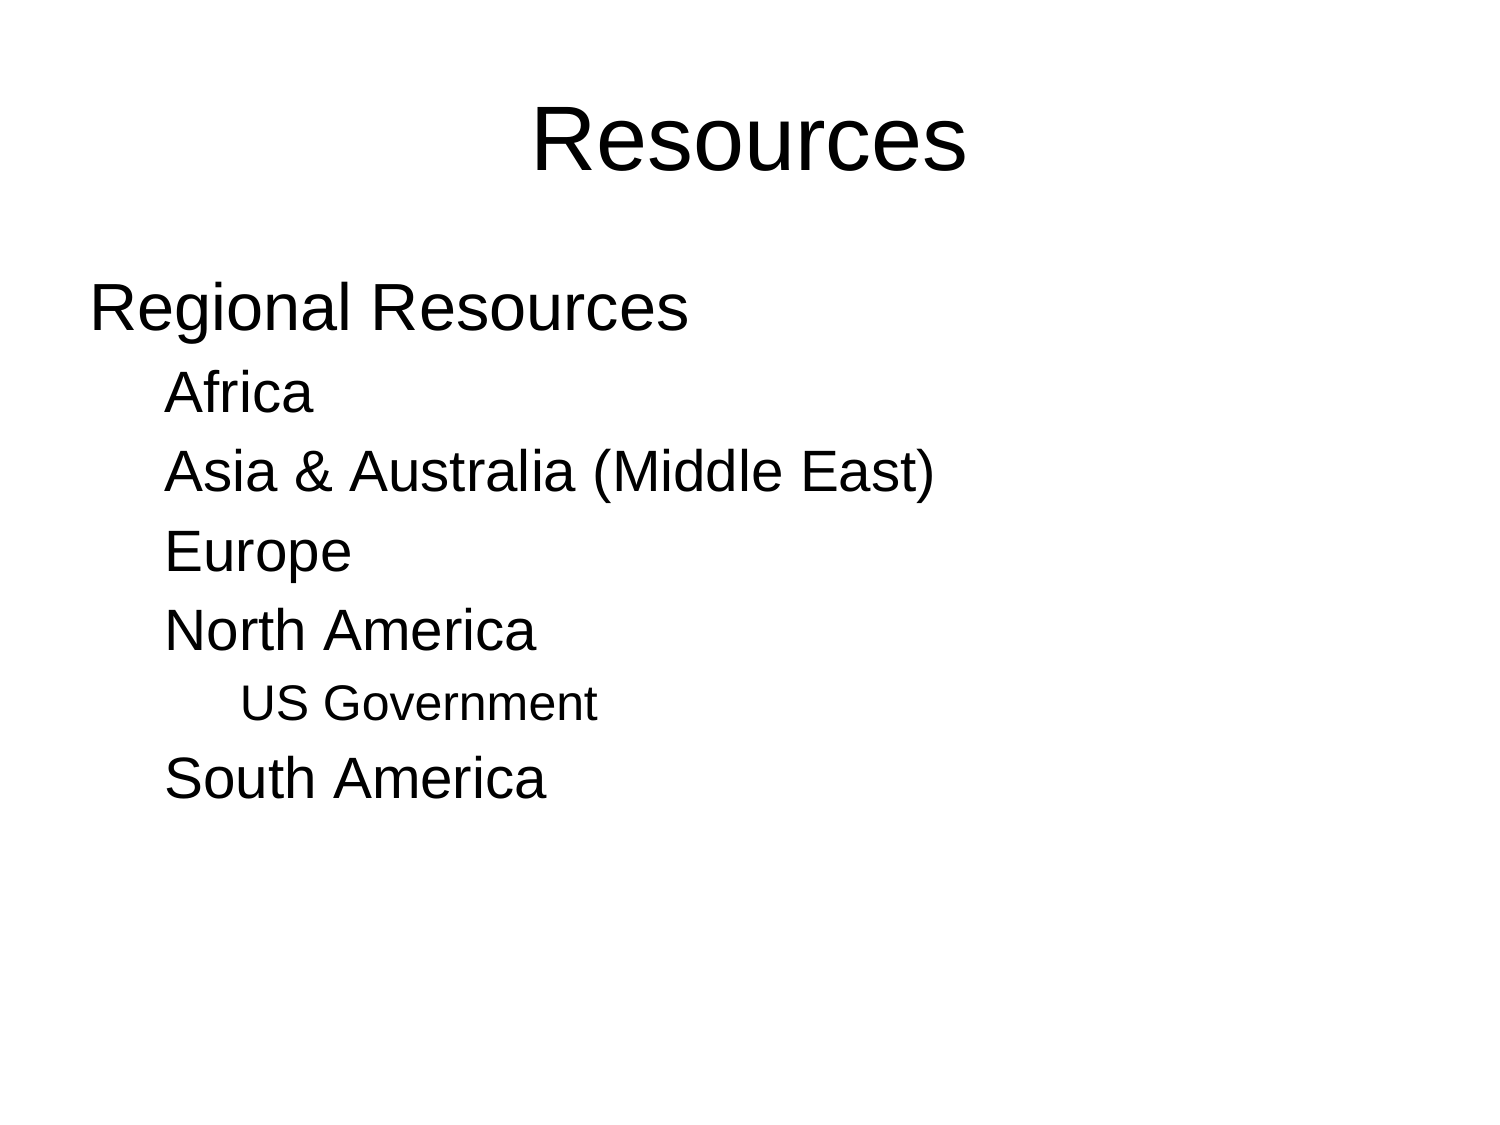

# Resources
Regional Resources
Africa
Asia & Australia (Middle East)
Europe
North America
US Government
South America